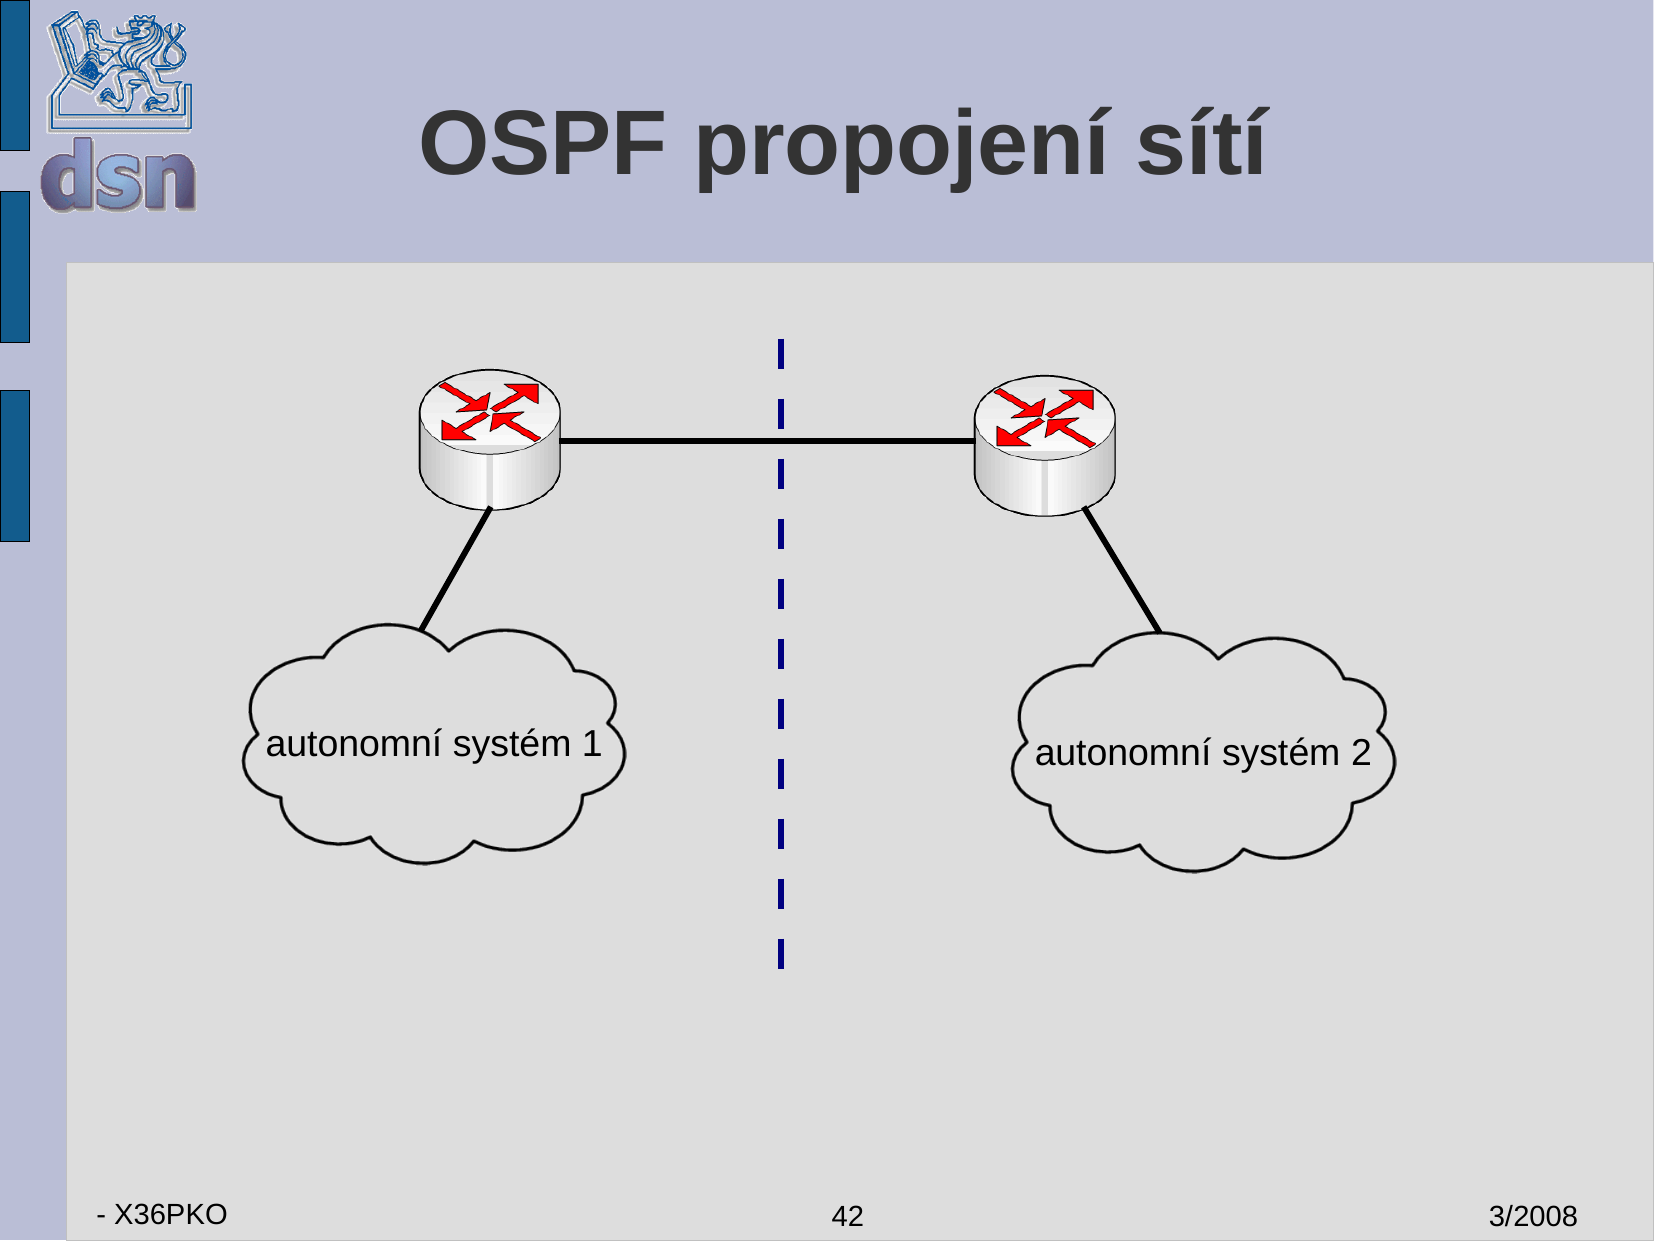

# OSPF propojení sítí
autonomní systém 1
autonomní systém 2